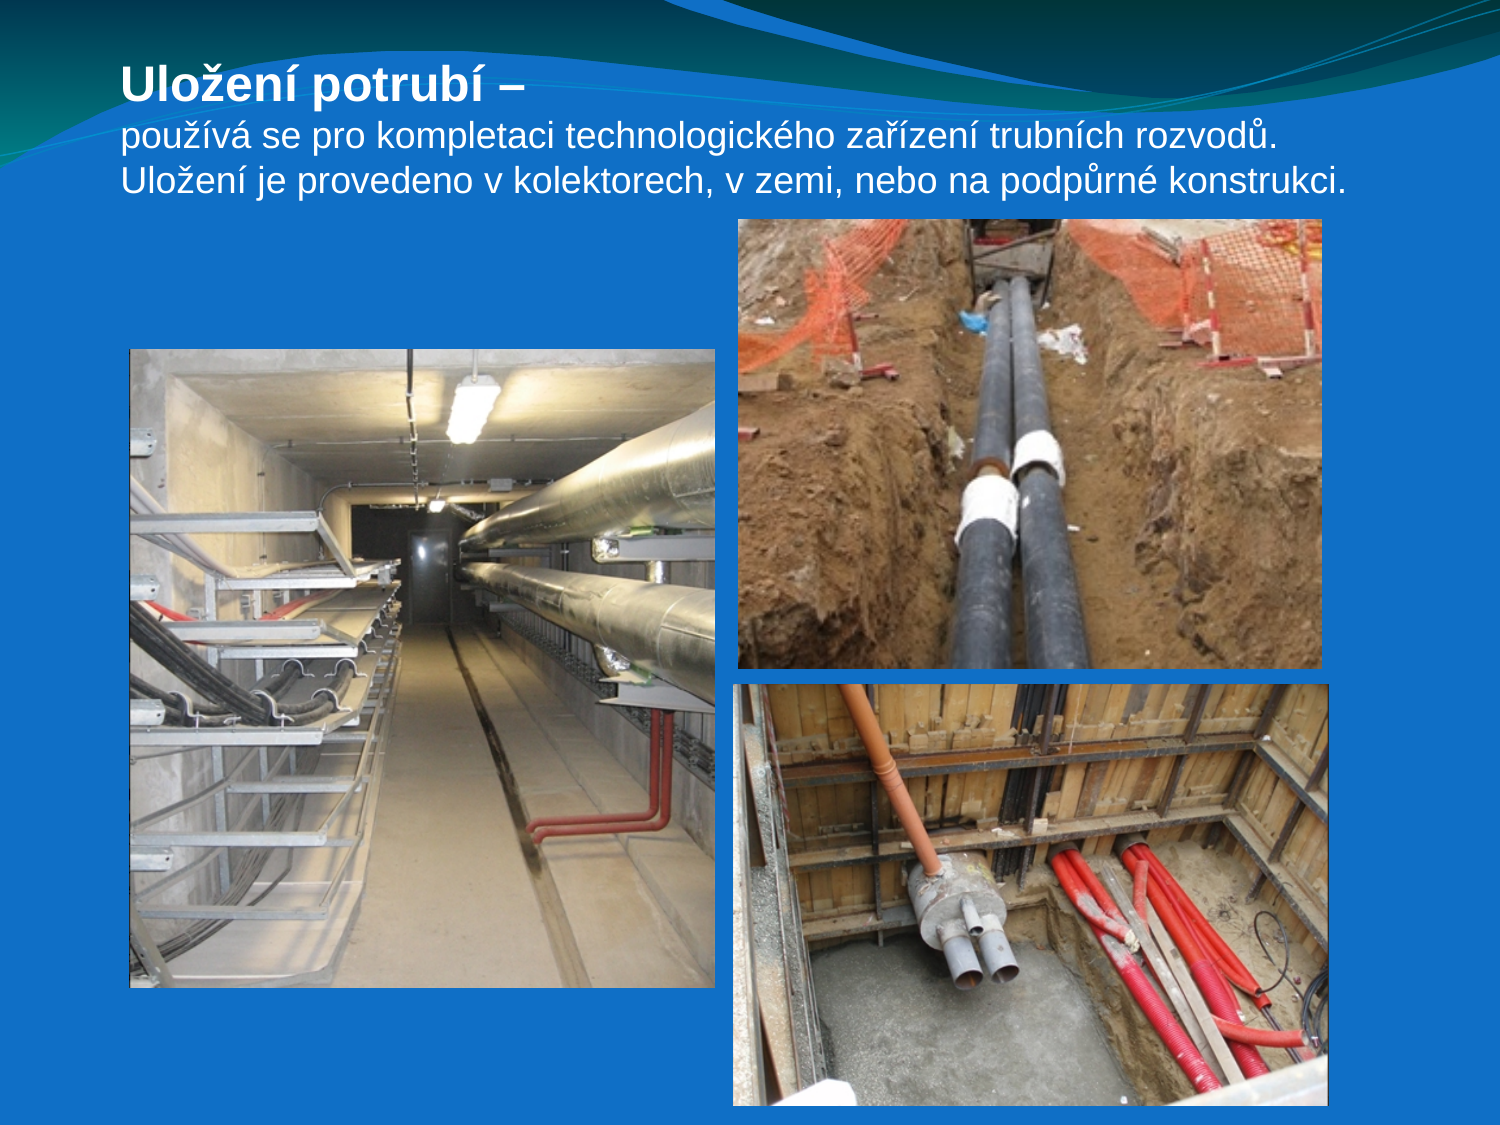

Uložení potrubí –
používá se pro kompletaci technologického zařízení trubních rozvodů.
Uložení je provedeno v kolektorech, v zemi, nebo na podpůrné konstrukci.